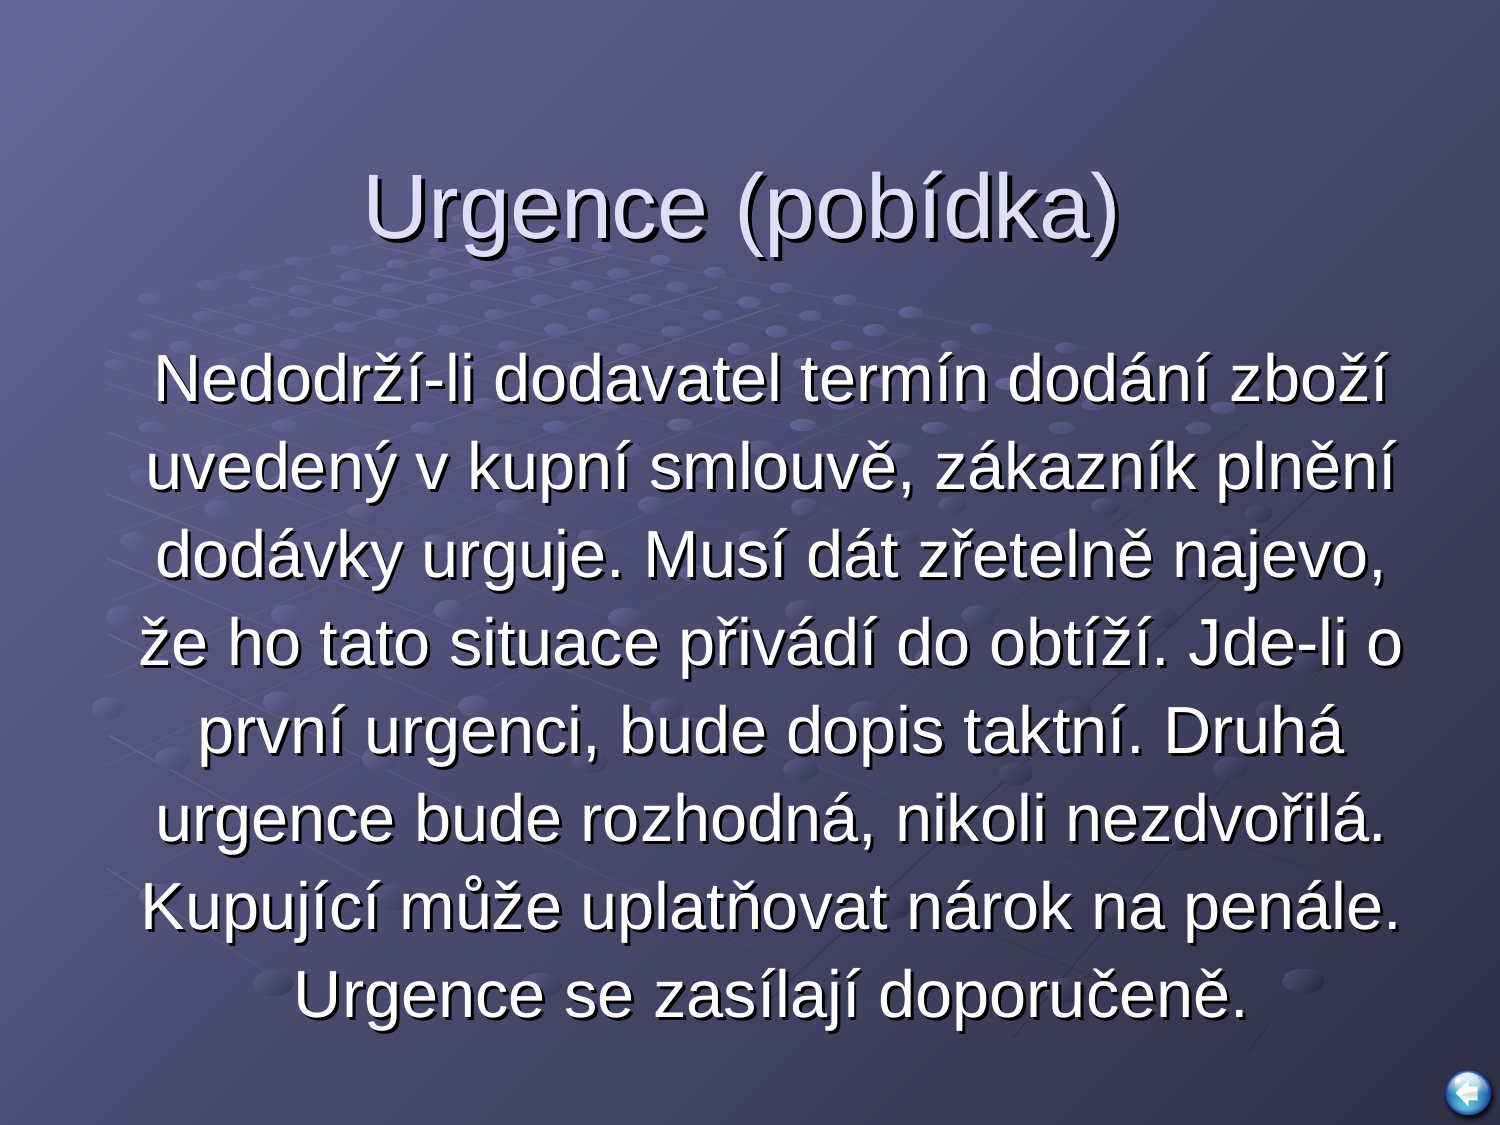

# Urgence (pobídka)‏
Nedodrží-li dodavatel termín dodání zboží uvedený v kupní smlouvě, zákazník plnění dodávky urguje. Musí dát zřetelně najevo, že ho tato situace přivádí do obtíží. Jde-li o první urgenci, bude dopis taktní. Druhá urgence bude rozhodná, nikoli nezdvořilá. Kupující může uplatňovat nárok na penále. Urgence se zasílají doporučeně.